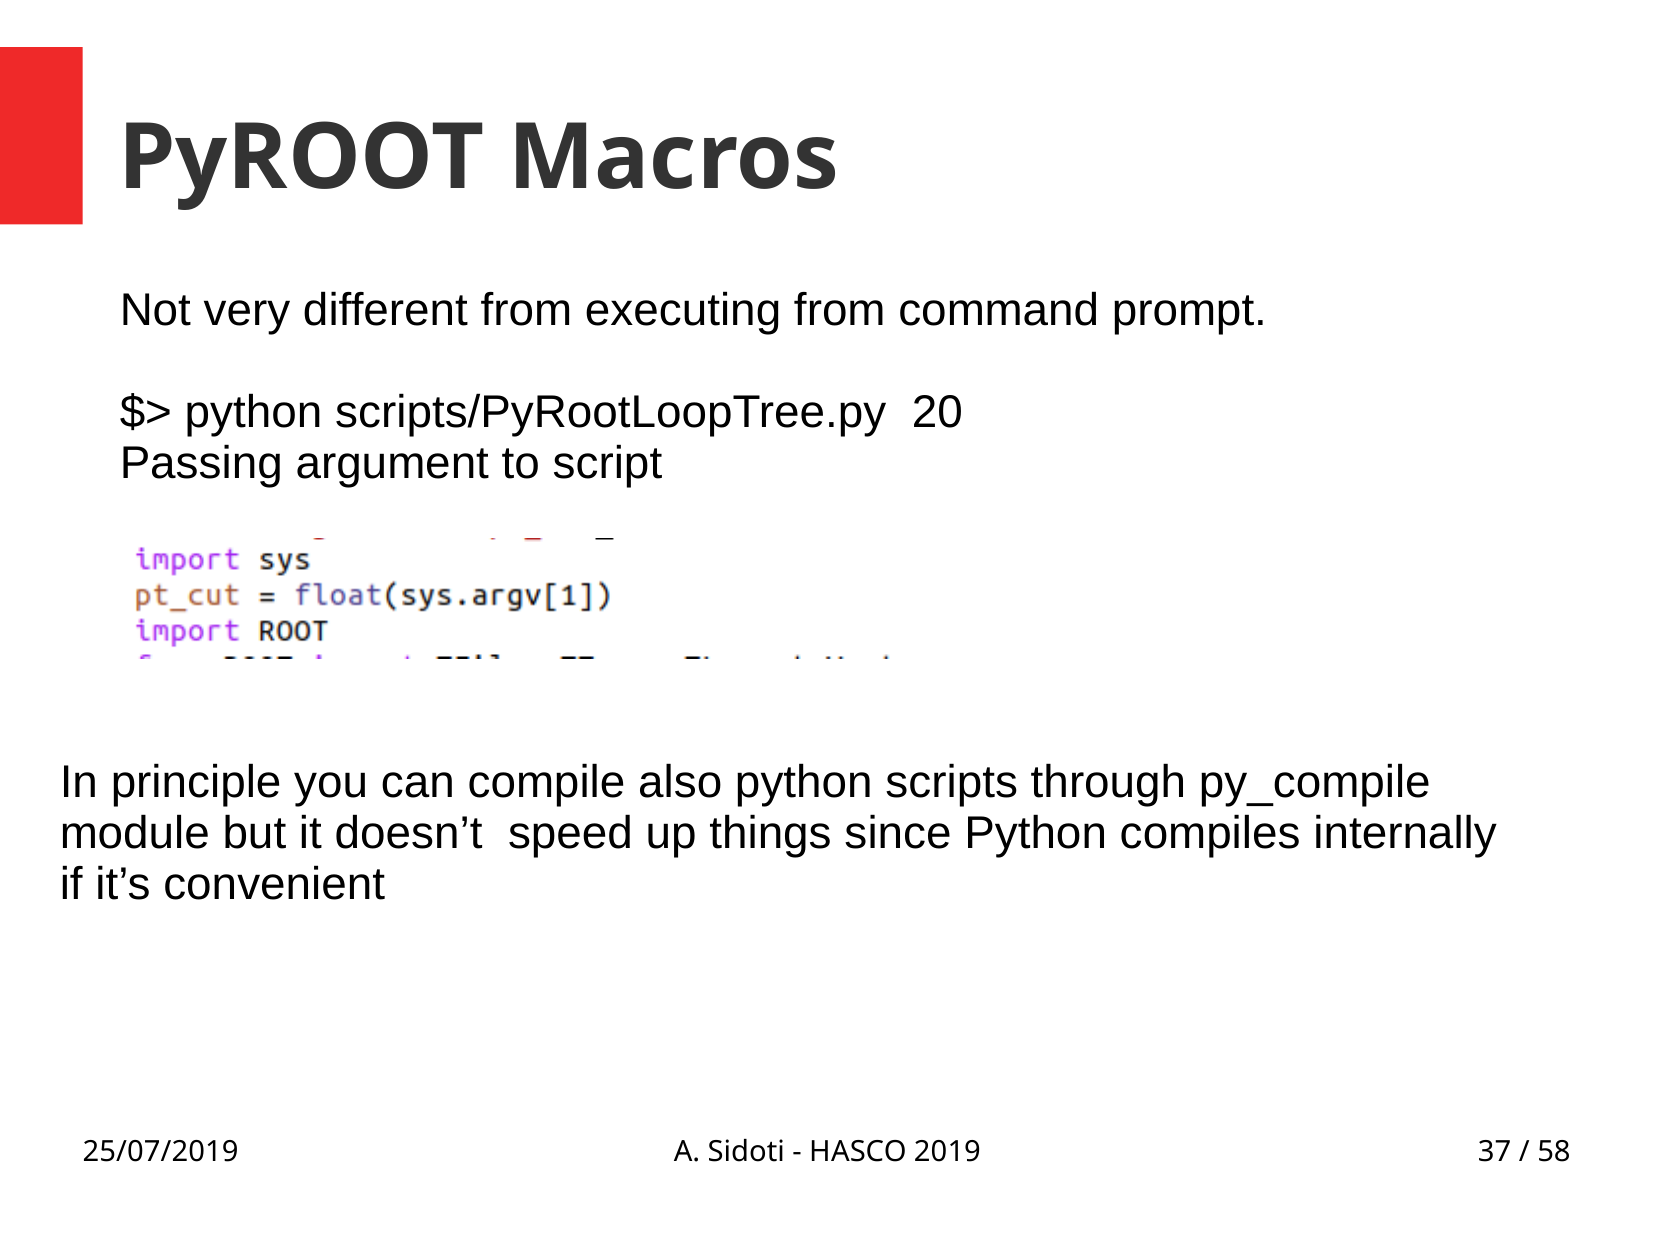

# PyROOT Macros
Not very different from executing from command prompt.
$> python scripts/PyRootLoopTree.py 20
Passing argument to script
In principle you can compile also python scripts through py_compile module but it doesn’t speed up things since Python compiles internally if it’s convenient
25/07/2019
A. Sidoti - HASCO 2019
37